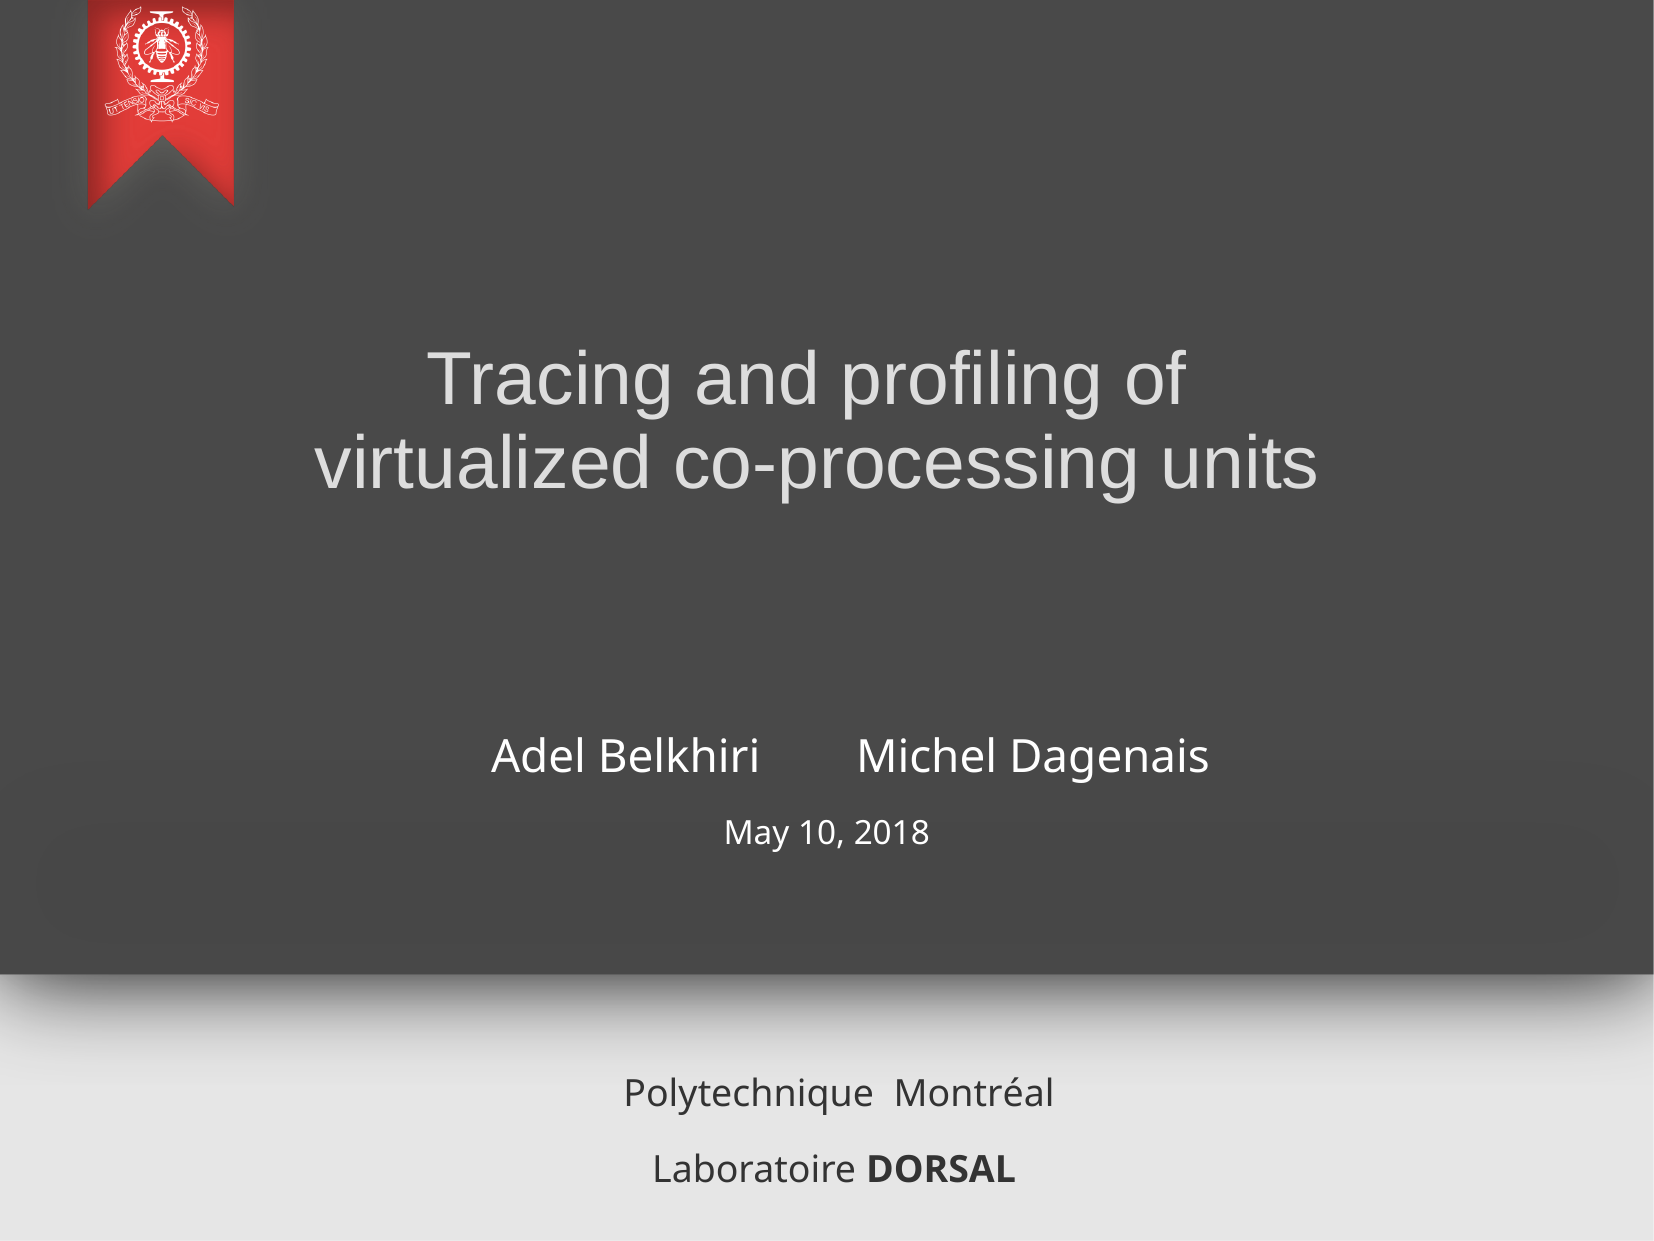

# Tracing and profiling of virtualized co-processing units
 Adel Belkhiri Michel Dagenais
May 10, 2018
 Polytechnique Montréal
Laboratoire DORSAL